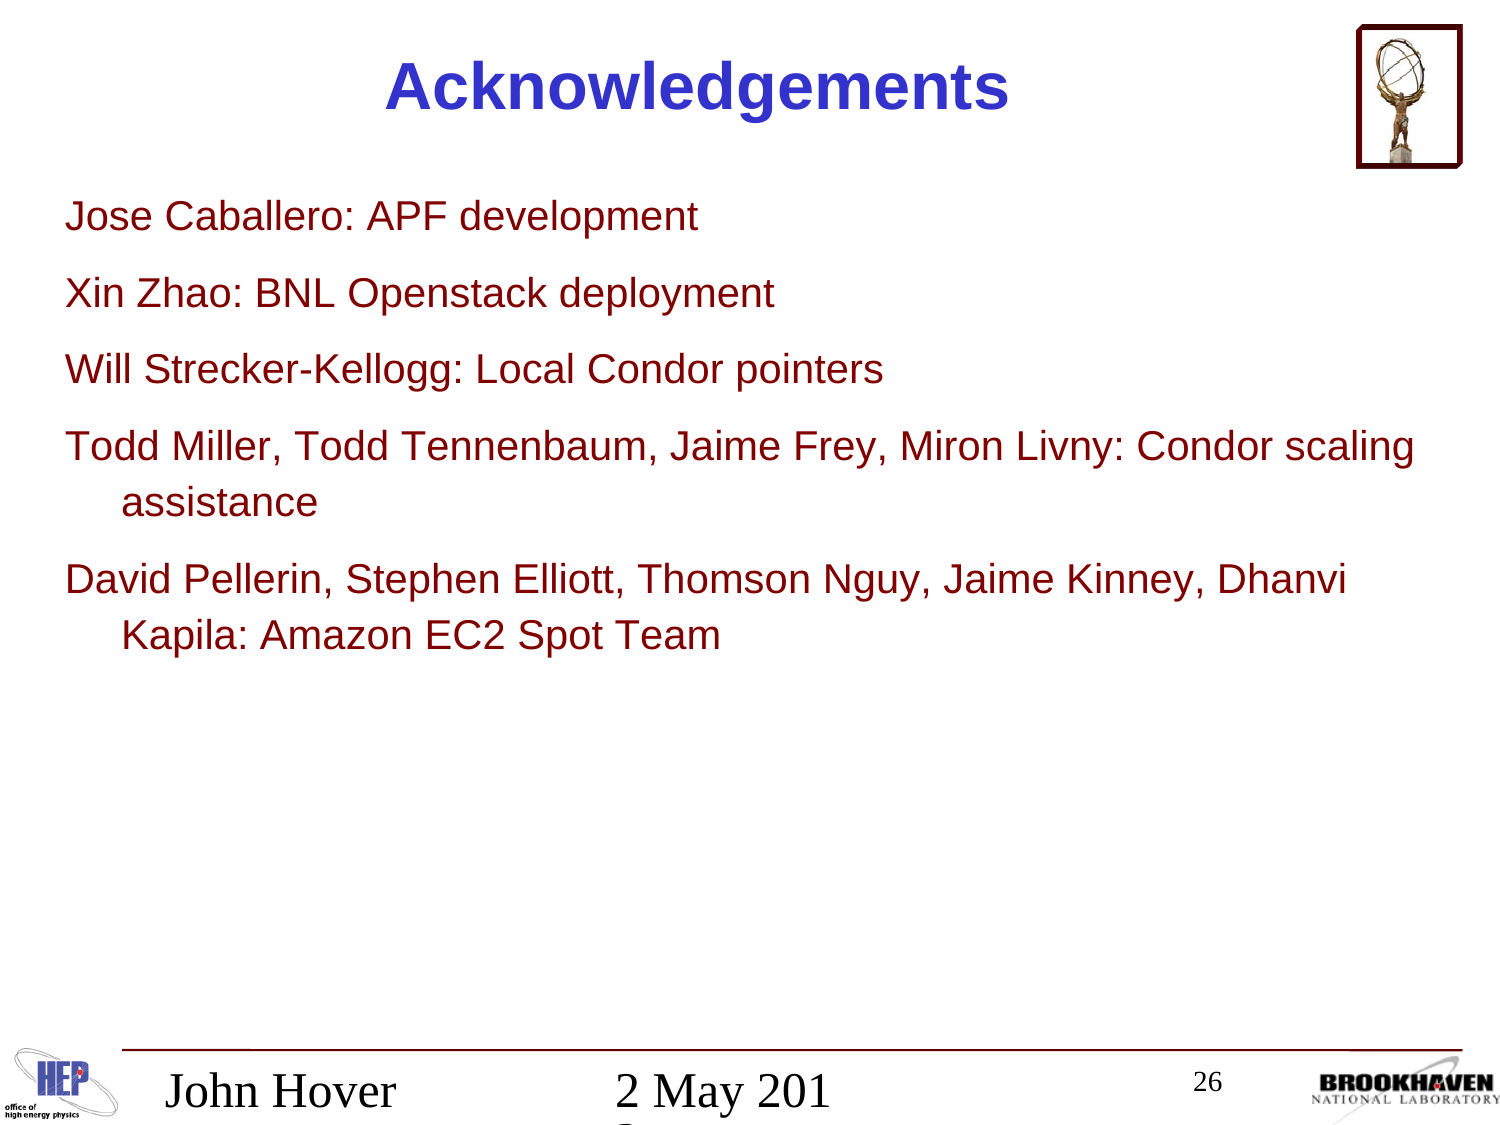

# Acknowledgements
Jose Caballero: APF development
Xin Zhao: BNL Openstack deployment
Will Strecker-Kellogg: Local Condor pointers
Todd Miller, Todd Tennenbaum, Jaime Frey, Miron Livny: Condor scaling assistance
David Pellerin, Stephen Elliott, Thomson Nguy, Jaime Kinney, Dhanvi Kapila: Amazon EC2 Spot Team
2 May 2013
John Hover